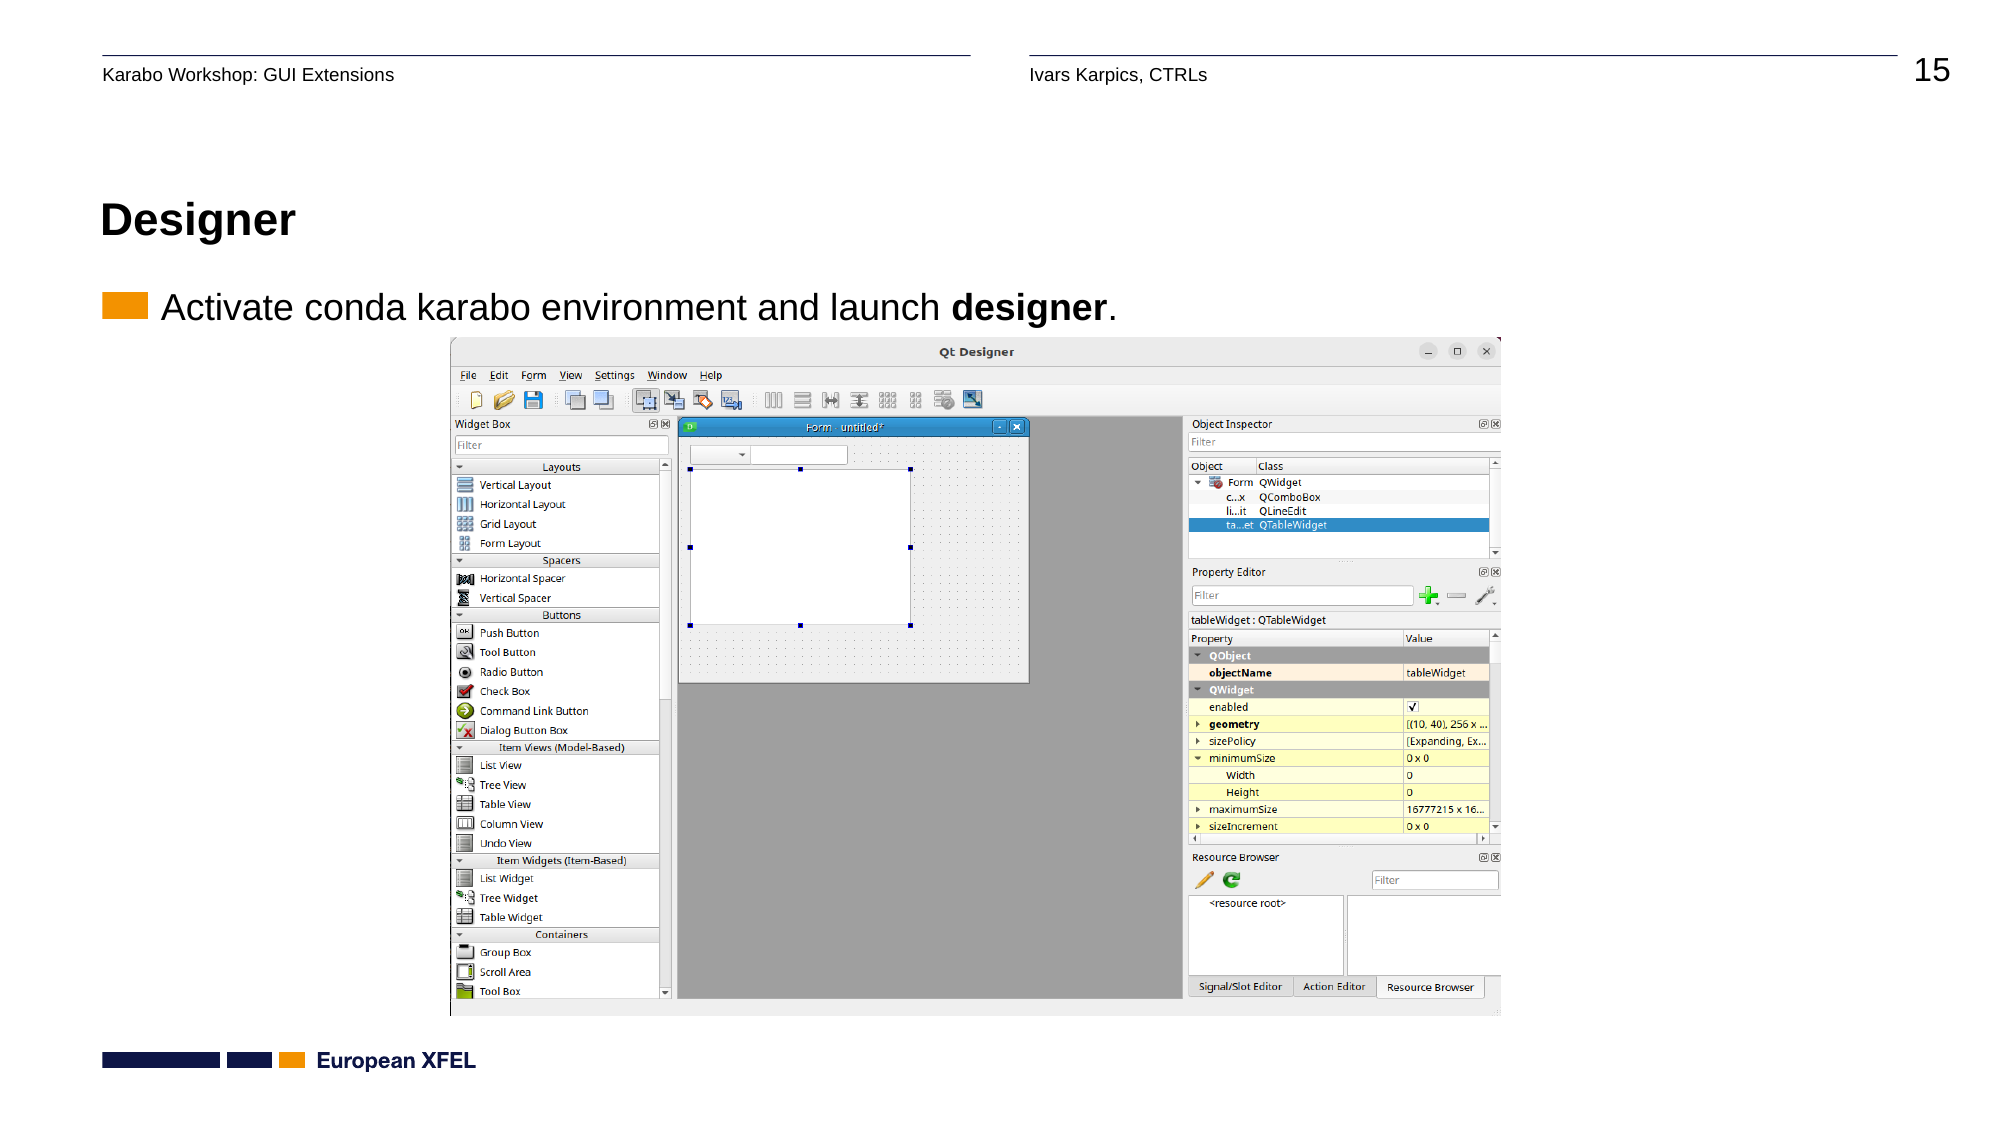

# Designer
Activate conda karabo environment and launch designer.